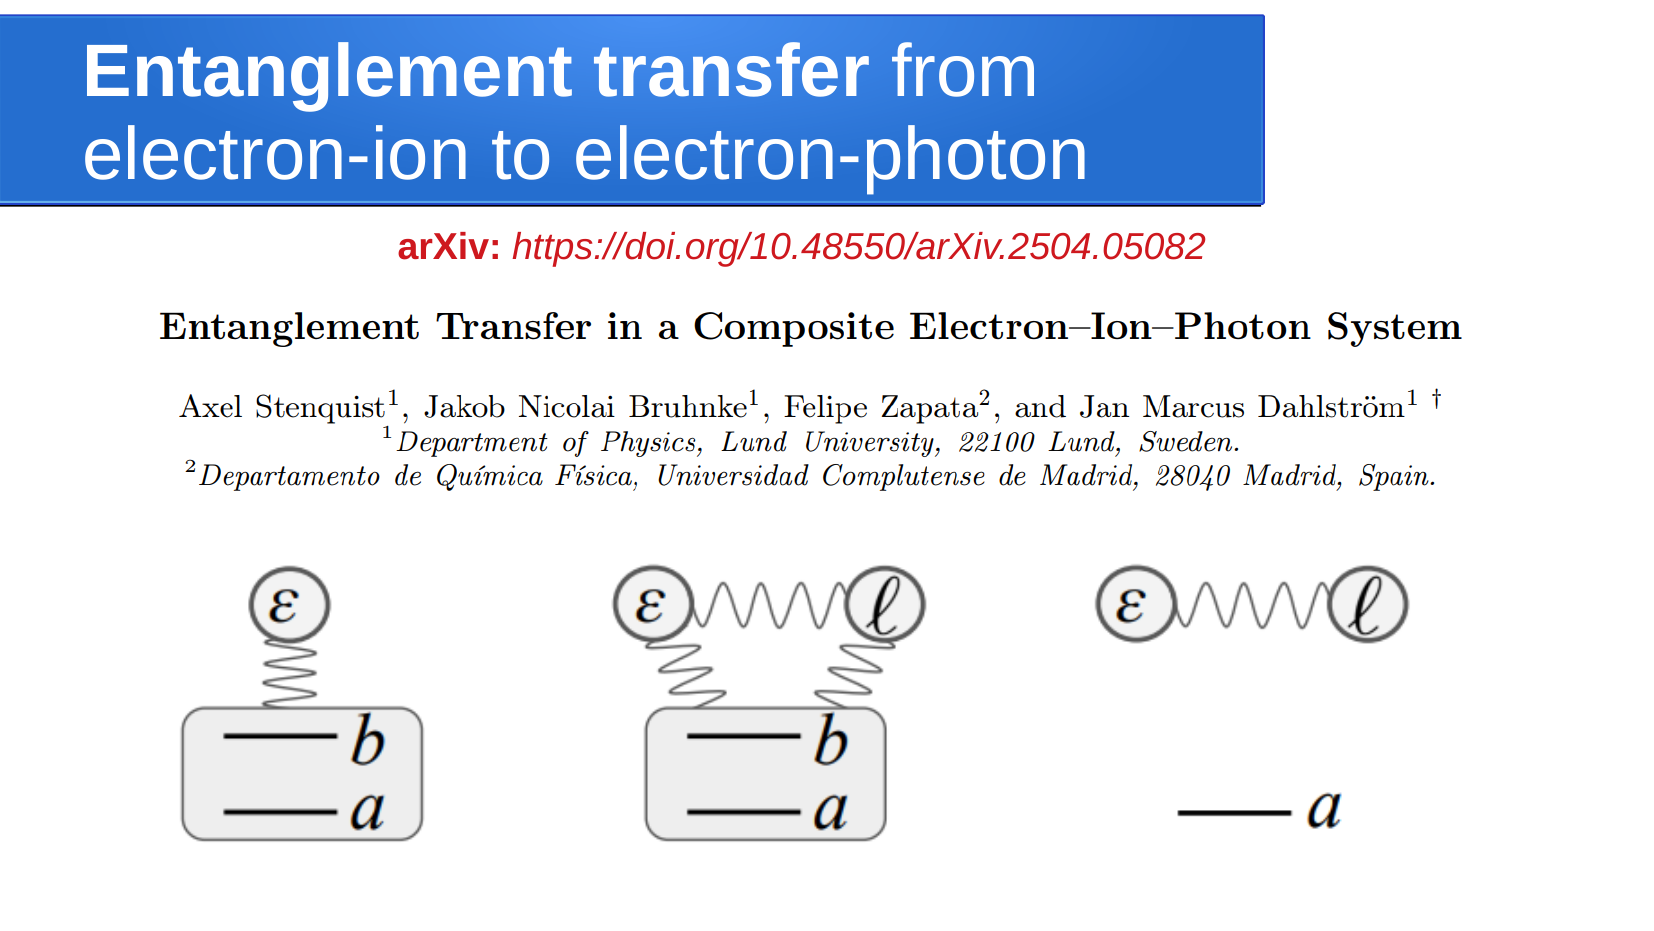

# Entanglement transfer from electron-ion to electron-photon
arXiv: https://doi.org/10.48550/arXiv.2504.05082